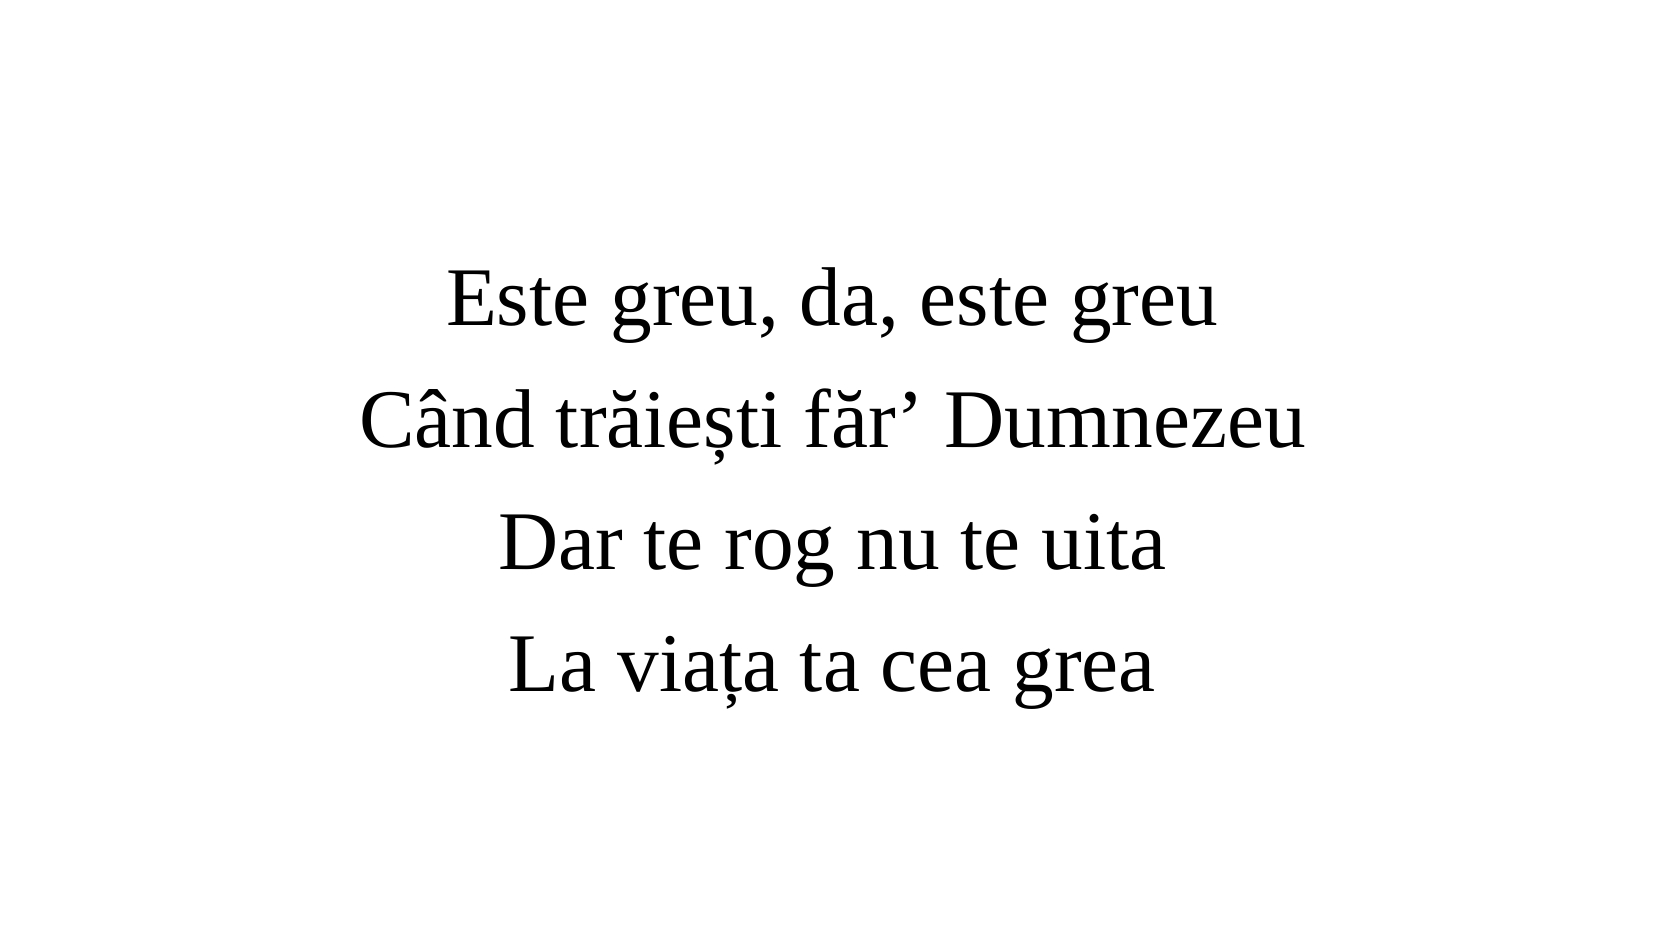

# Este greu, da, este greu
Când trăiești făr’ Dumnezeu
Dar te rog nu te uita
La viața ta cea grea